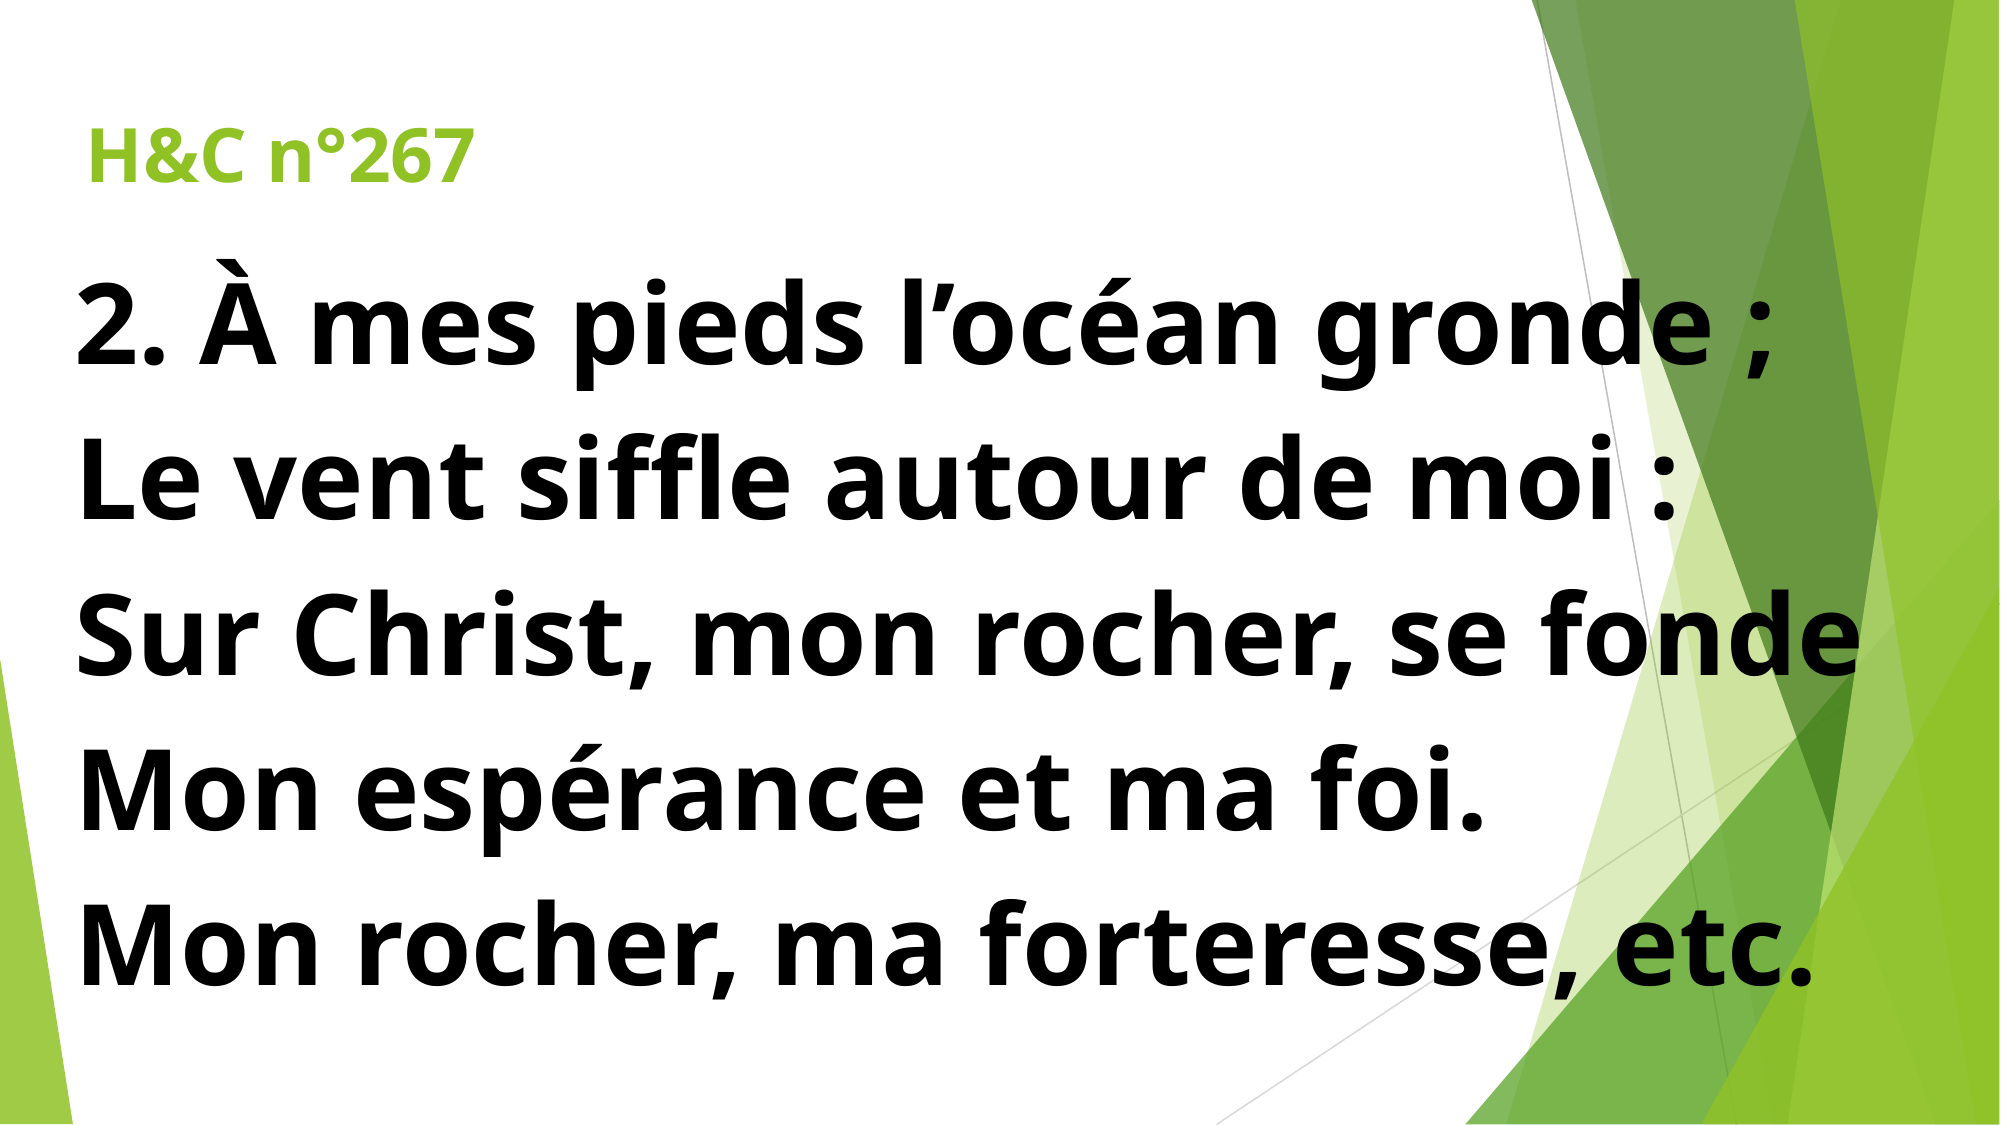

H&C n°267
2. À mes pieds l’océan gronde ;
Le vent siffle autour de moi :
Sur Christ, mon rocher, se fonde
Mon espérance et ma foi.
Mon rocher, ma forteresse, etc.